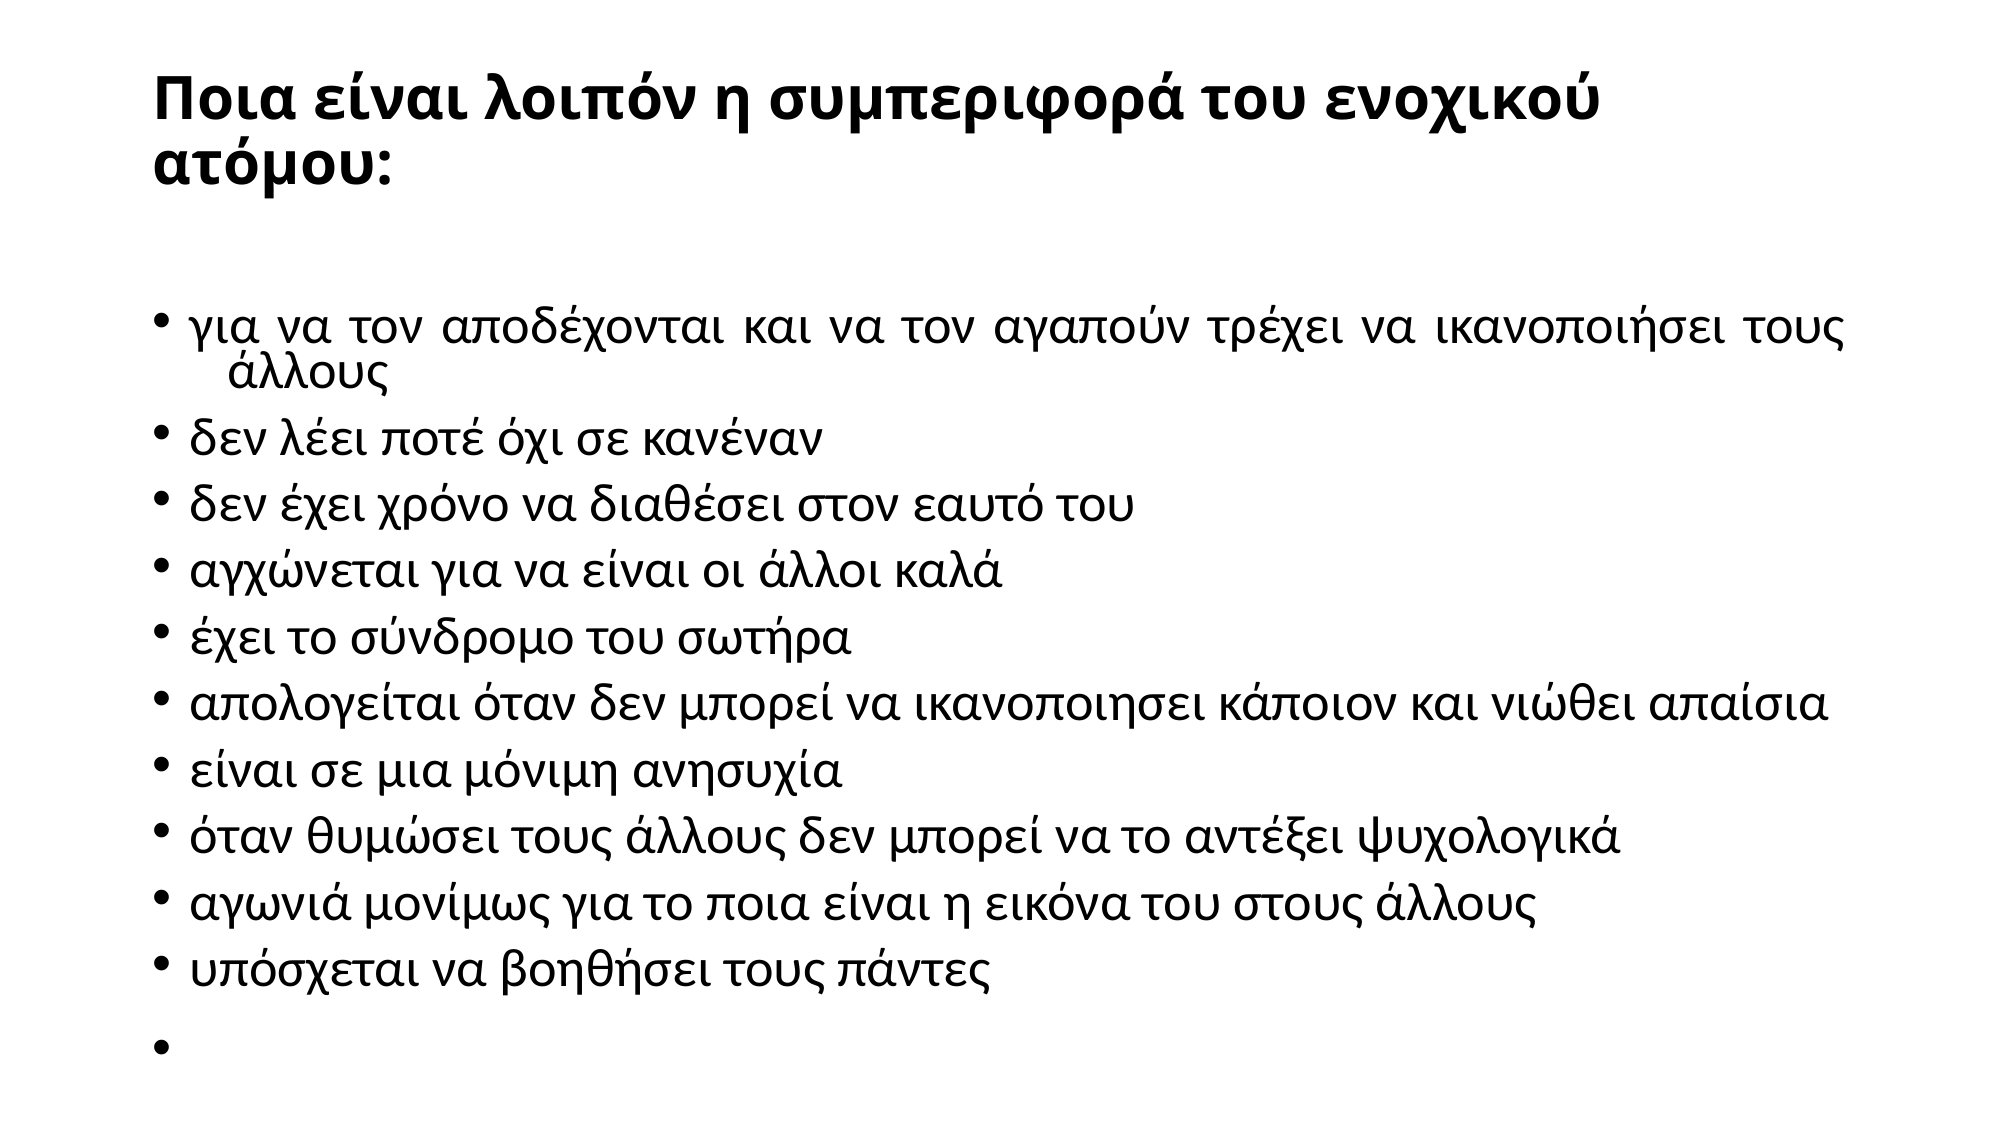

# Ποια είναι λοιπόν η συμπεριφορά του ενοχικού ατόμου:
για να τον αποδέχονται και να τον αγαπούν τρέχει να ικανοποιήσει τους άλλους
δεν λέει ποτέ όχι σε κανέναν
δεν έχει χρόνο να διαθέσει στον εαυτό του
αγχώνεται για να είναι οι άλλοι καλά
έχει το σύνδρομο του σωτήρα
απολογείται όταν δεν μπορεί να ικανοποιησει κάποιον και νιώθει απαίσια
είναι σε μια μόνιμη ανησυχία
όταν θυμώσει τους άλλους δεν μπορεί να το αντέξει ψυχολογικά
αγωνιά μονίμως για το ποια είναι η εικόνα του στους άλλους
υπόσχεται να βοηθήσει τους πάντες